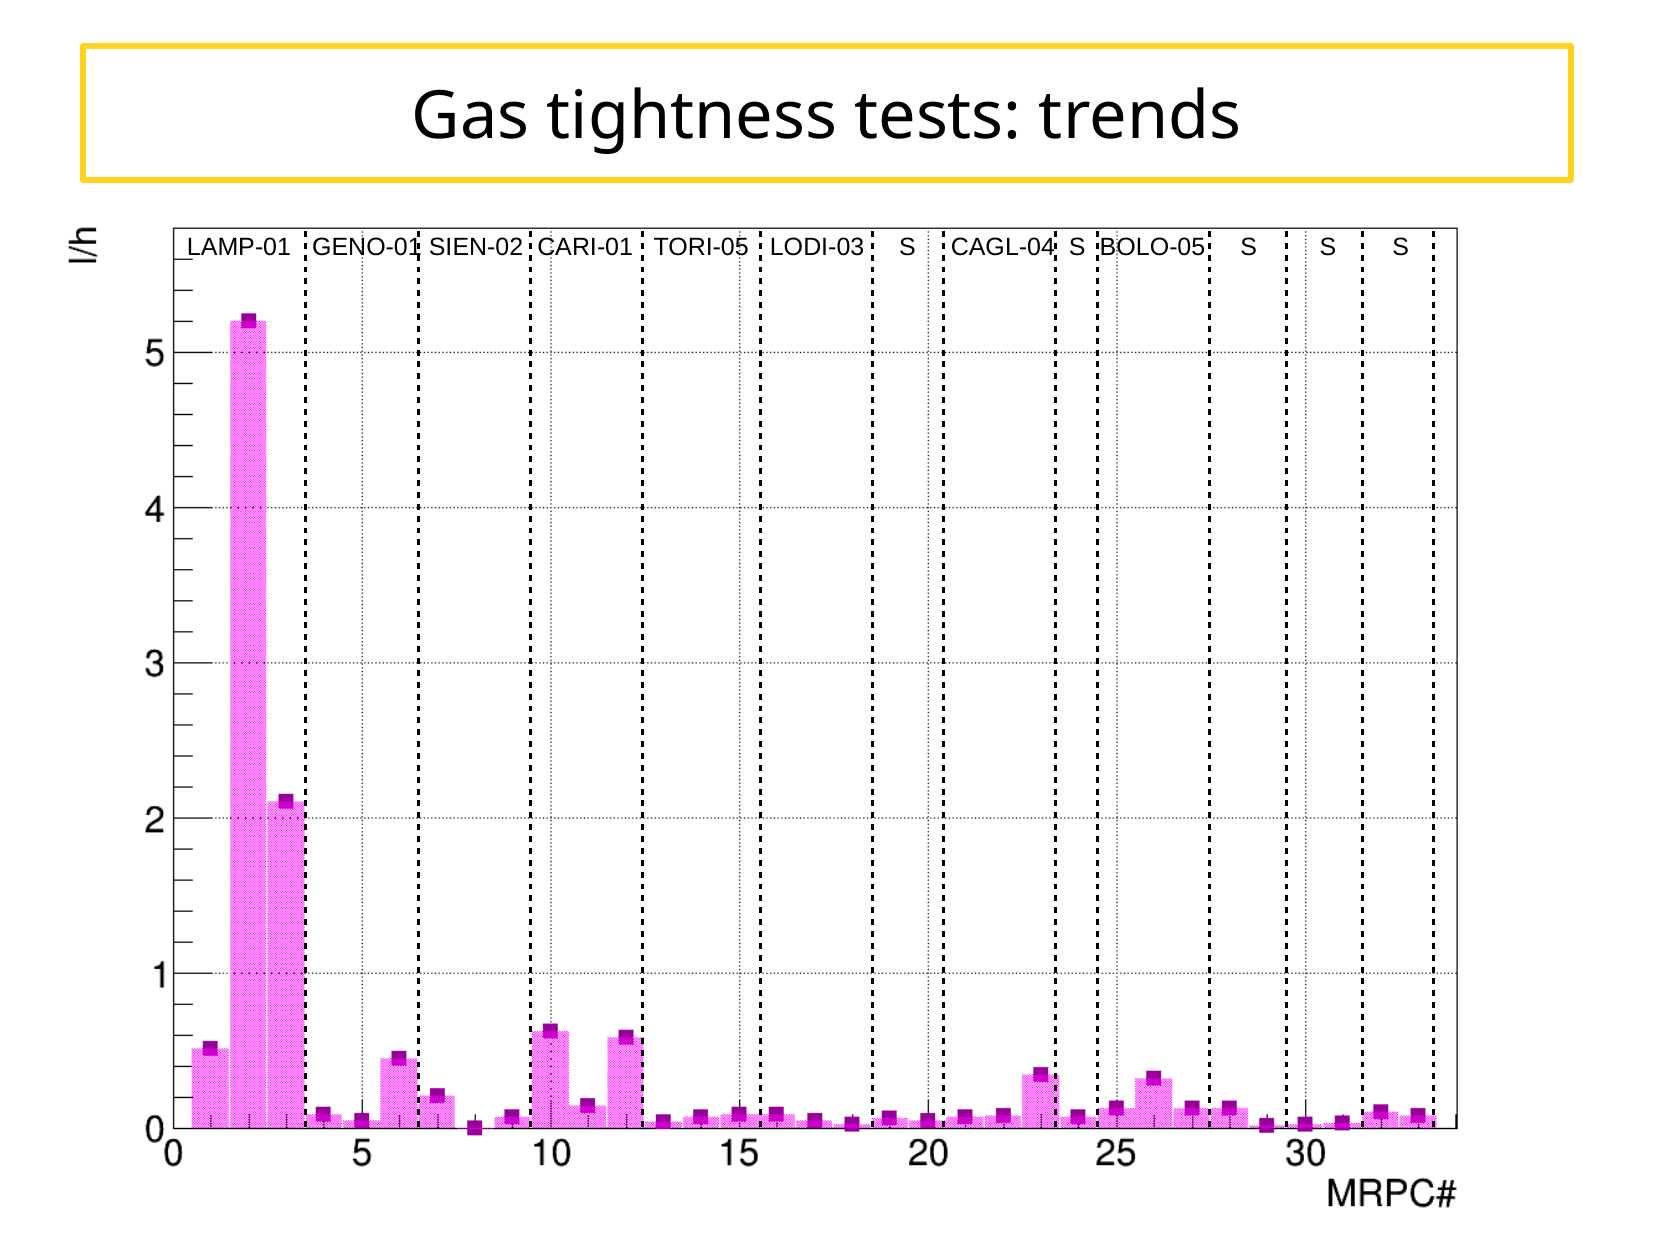

# Gas tightness tests: trends
 LAMP-01 GENO-01 SIEN-02 CARI-01 TORI-05 LODI-03 S CAGL-04 S BOLO-05 S S S